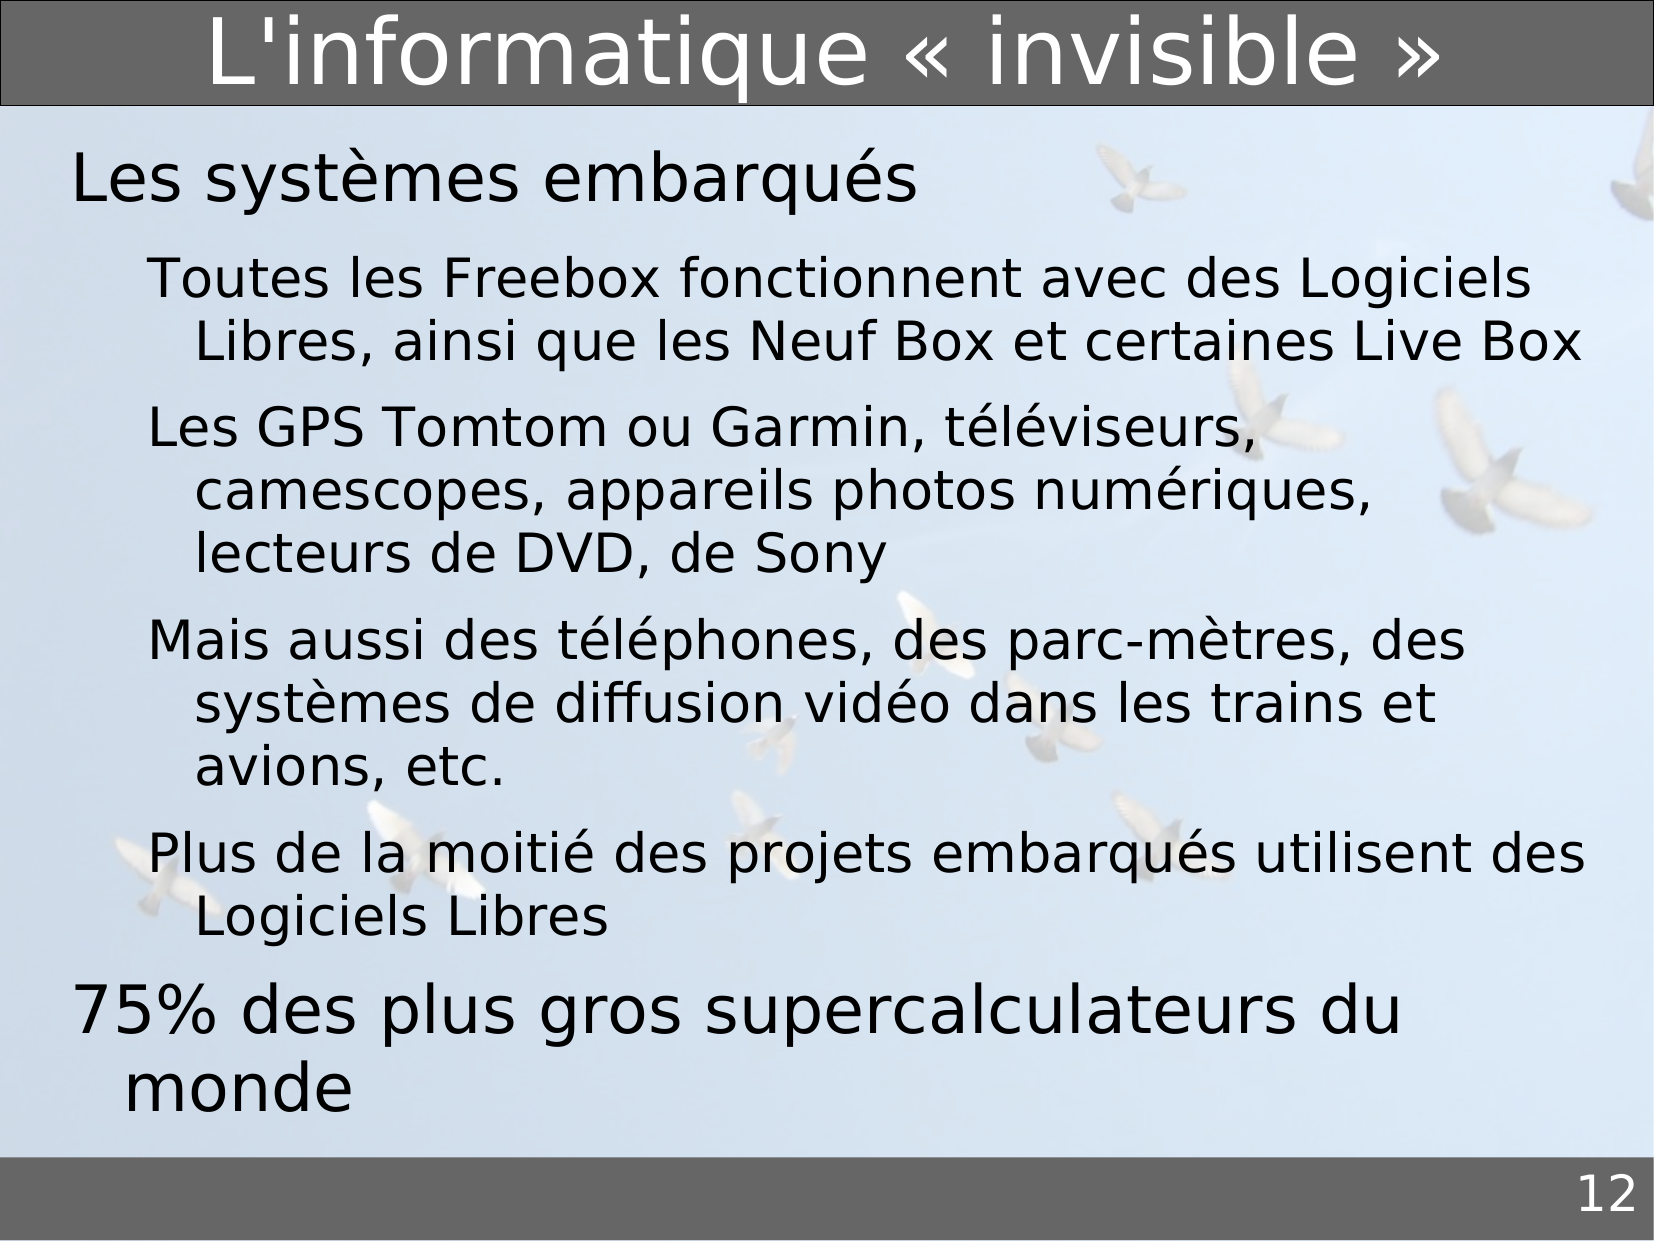

# L'informatique « invisible »
Les systèmes embarqués
Toutes les Freebox fonctionnent avec des Logiciels Libres, ainsi que les Neuf Box et certaines Live Box
Les GPS Tomtom ou Garmin, téléviseurs, camescopes, appareils photos numériques, lecteurs de DVD, de Sony
Mais aussi des téléphones, des parc-mètres, des systèmes de diffusion vidéo dans les trains et avions, etc.
Plus de la moitié des projets embarqués utilisent des Logiciels Libres
75% des plus gros supercalculateurs du monde